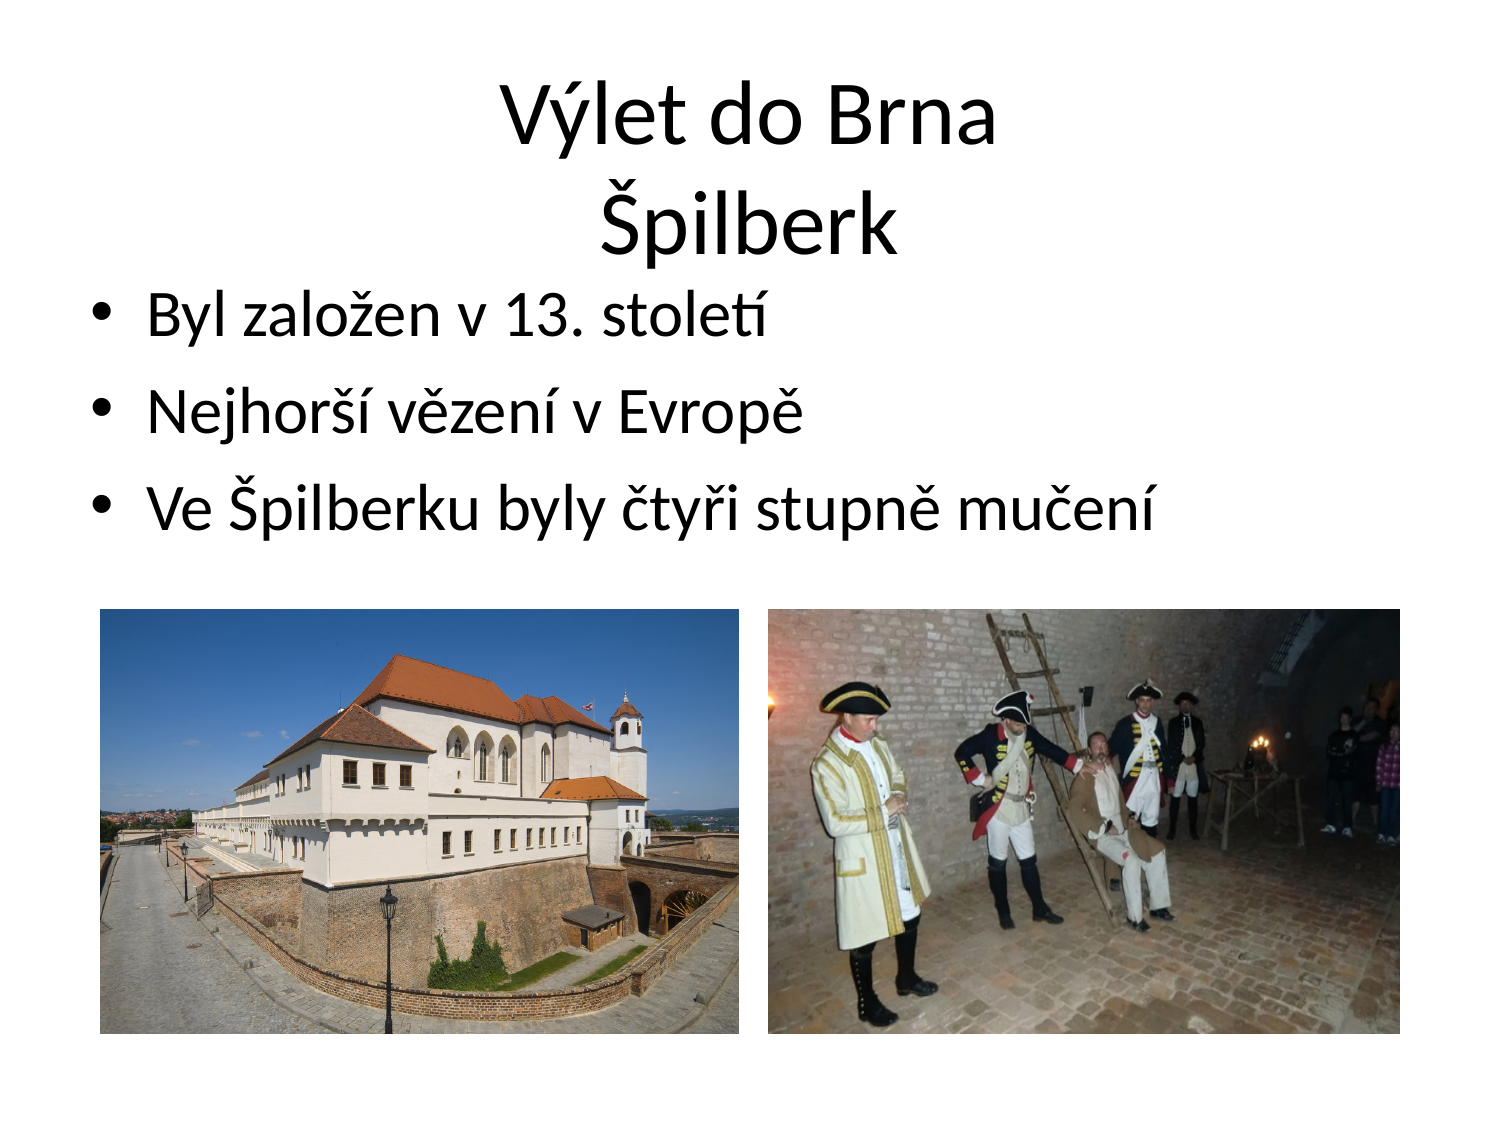

# Výlet do Brna Špilberk
Byl založen v 13. století
Nejhorší vězení v Evropě
Ve Špilberku byly čtyři stupně mučení